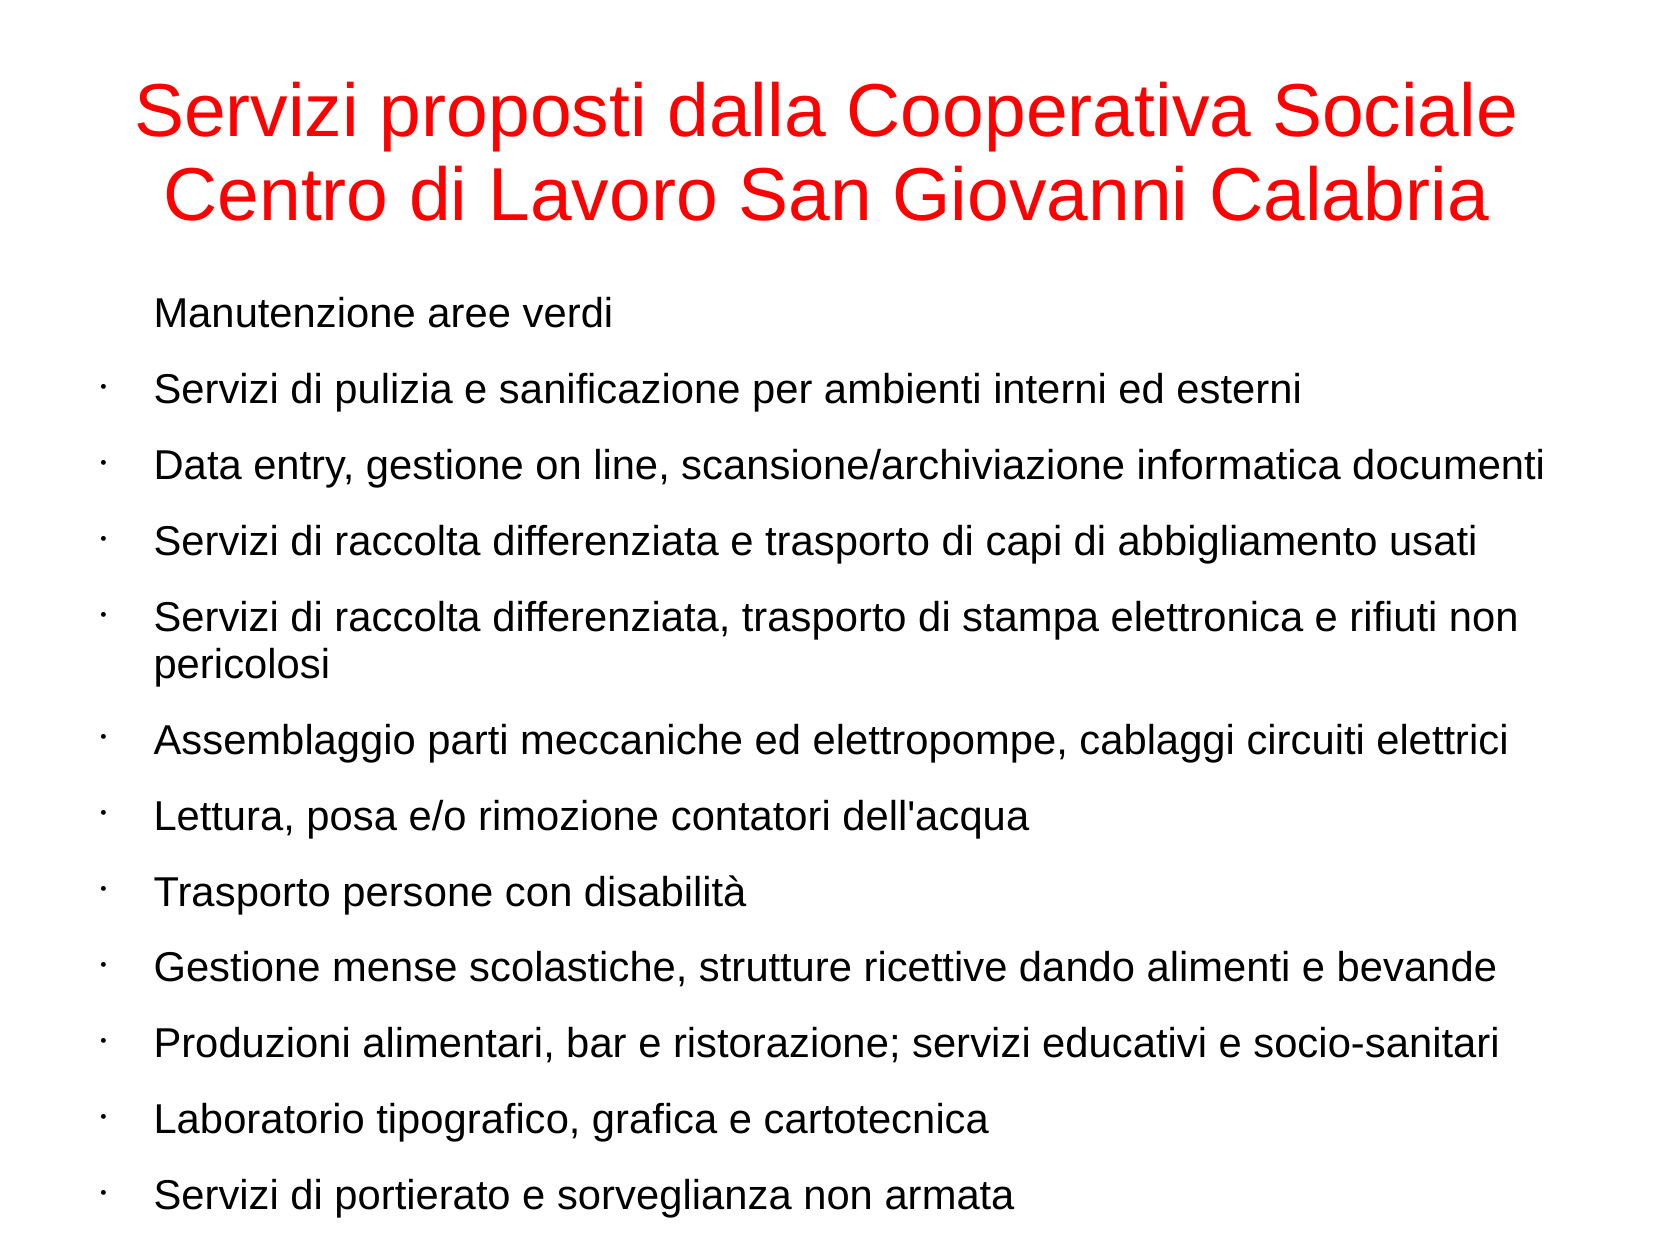

# Servizi proposti dalla Cooperativa Sociale Centro di Lavoro San Giovanni Calabria
Manutenzione aree verdi
Servizi di pulizia e sanificazione per ambienti interni ed esterni
Data entry, gestione on line, scansione/archiviazione informatica documenti
Servizi di raccolta differenziata e trasporto di capi di abbigliamento usati
Servizi di raccolta differenziata, trasporto di stampa elettronica e rifiuti non pericolosi
Assemblaggio parti meccaniche ed elettropompe, cablaggi circuiti elettrici
Lettura, posa e/o rimozione contatori dell'acqua
Trasporto persone con disabilità
Gestione mense scolastiche, strutture ricettive dando alimenti e bevande
Produzioni alimentari, bar e ristorazione; servizi educativi e socio-sanitari
Laboratorio tipografico, grafica e cartotecnica
Servizi di portierato e sorveglianza non armata